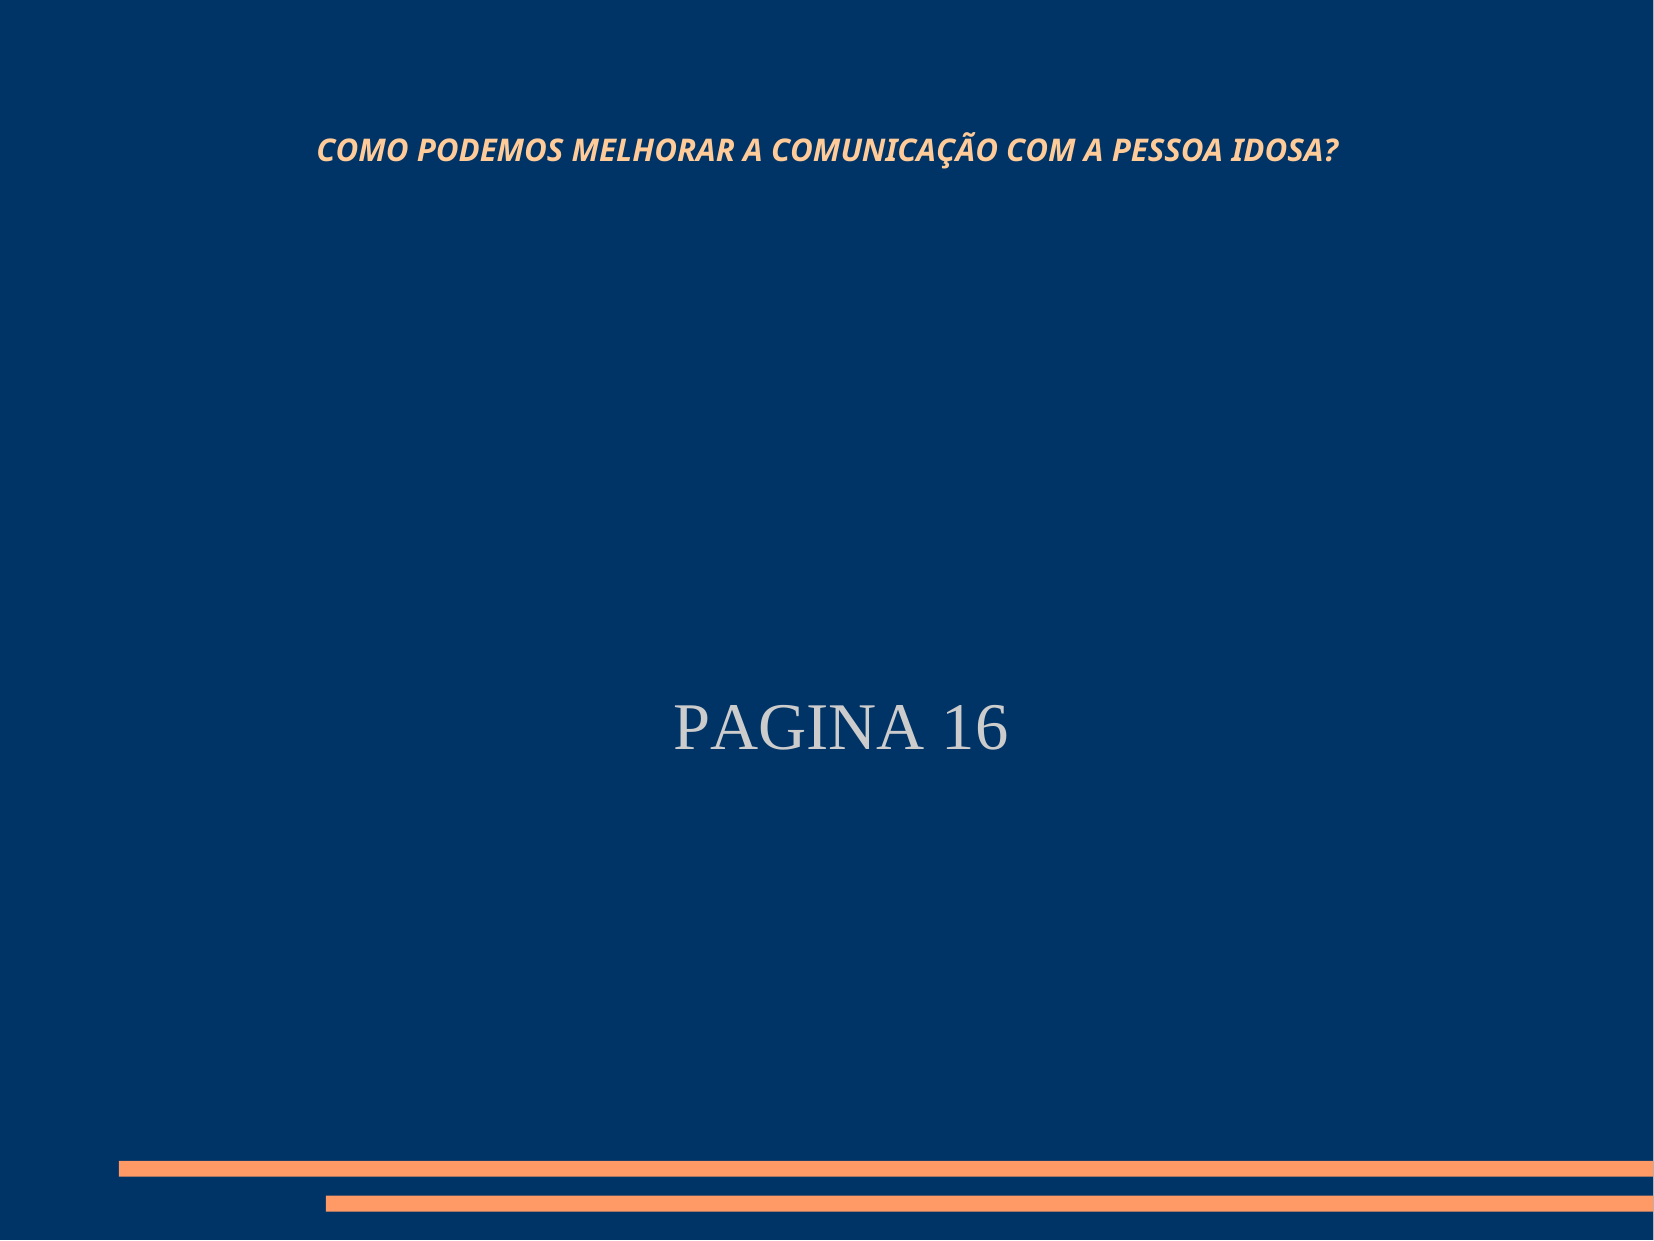

# COMO PODEMOS MELHORAR A COMUNICAÇÃO COM A PESSOA IDOSA?
PAGINA 16